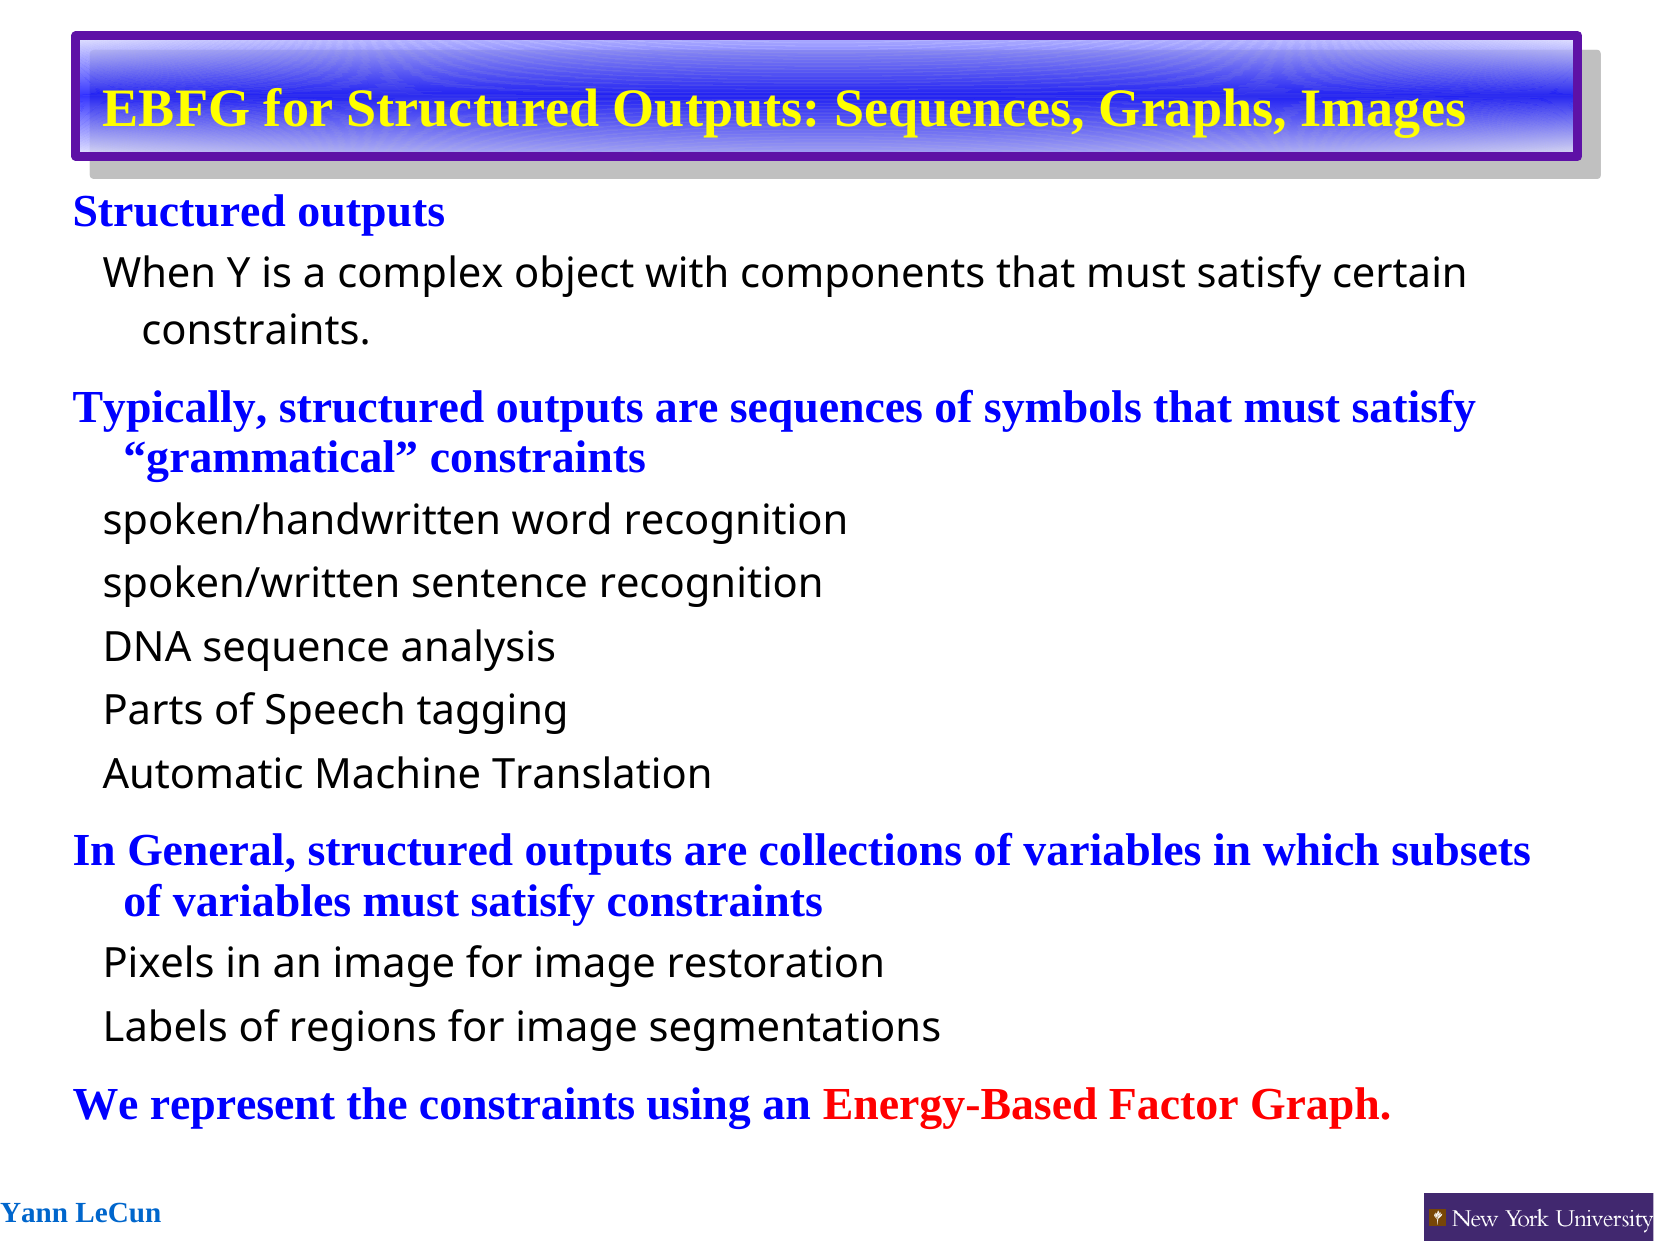

# EBFG for Structured Outputs: Sequences, Graphs, Images
Structured outputs
When Y is a complex object with components that must satisfy certain constraints.
Typically, structured outputs are sequences of symbols that must satisfy “grammatical” constraints
spoken/handwritten word recognition
spoken/written sentence recognition
DNA sequence analysis
Parts of Speech tagging
Automatic Machine Translation
In General, structured outputs are collections of variables in which subsets of variables must satisfy constraints
Pixels in an image for image restoration
Labels of regions for image segmentations
We represent the constraints using an Energy-Based Factor Graph.